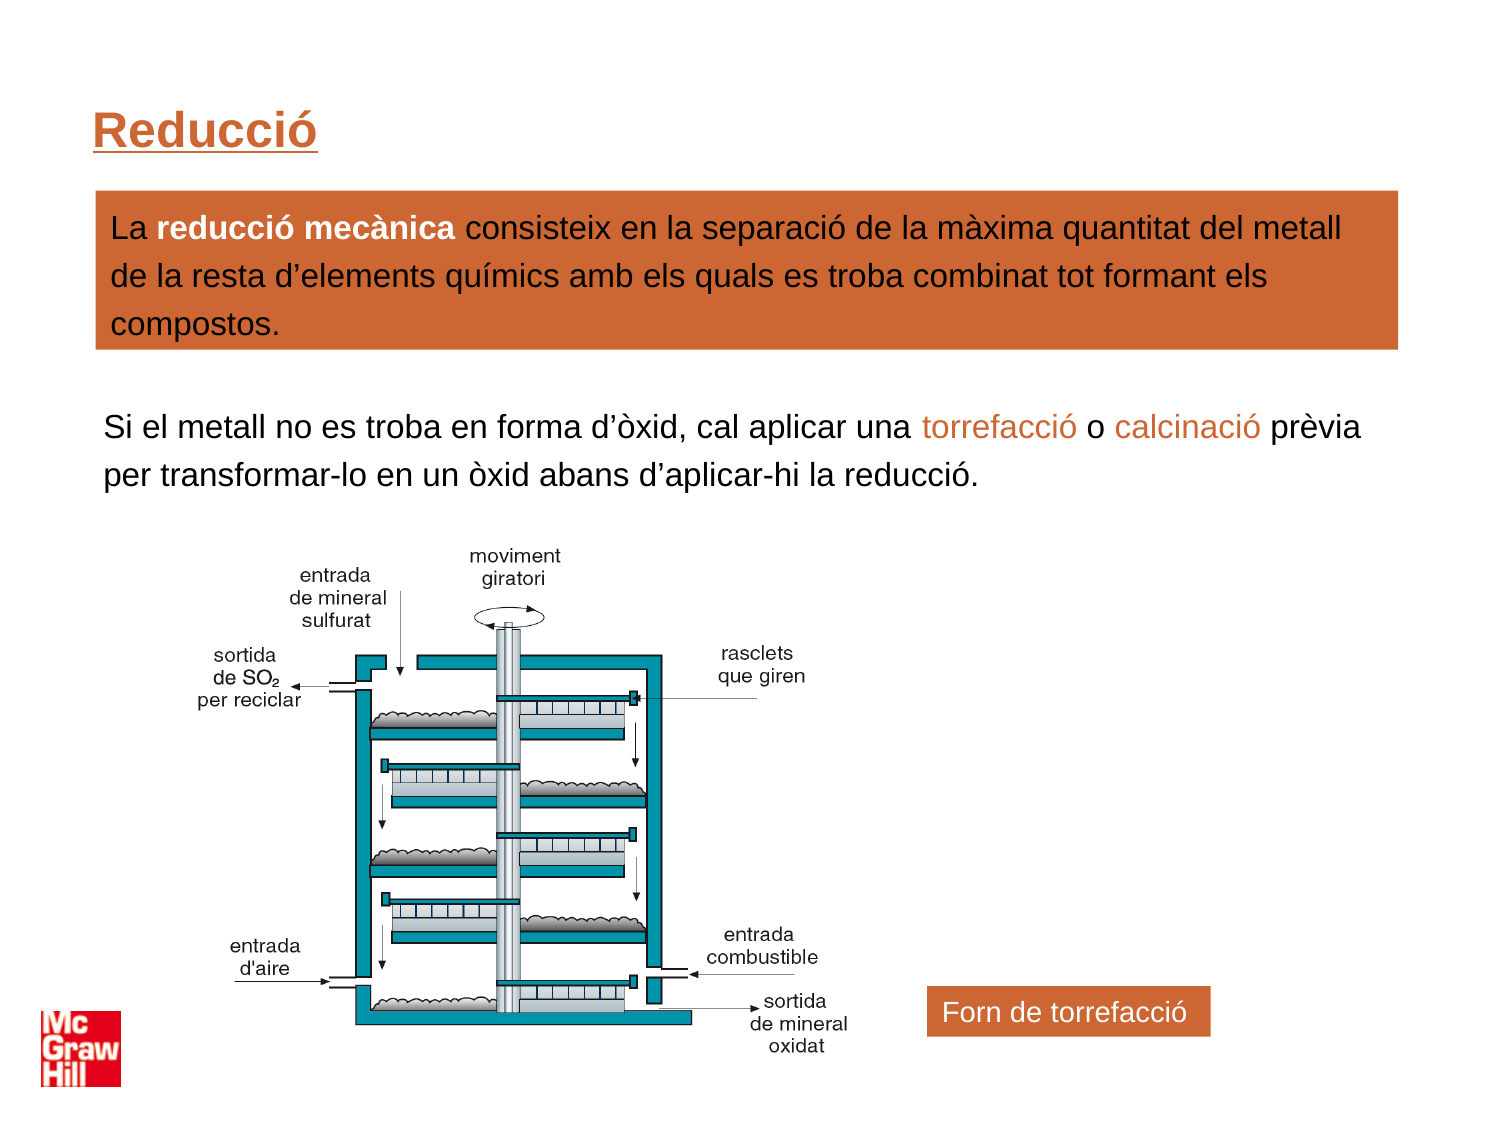

Reducció
La reducció mecànica consisteix en la separació de la màxima quantitat del metall de la resta d’elements químics amb els quals es troba combinat tot formant els compostos.
Si el metall no es troba en forma d’òxid, cal aplicar una torrefacció o calcinació prèvia per transformar-lo en un òxid abans d’aplicar-hi la reducció.
Forn de torrefacció